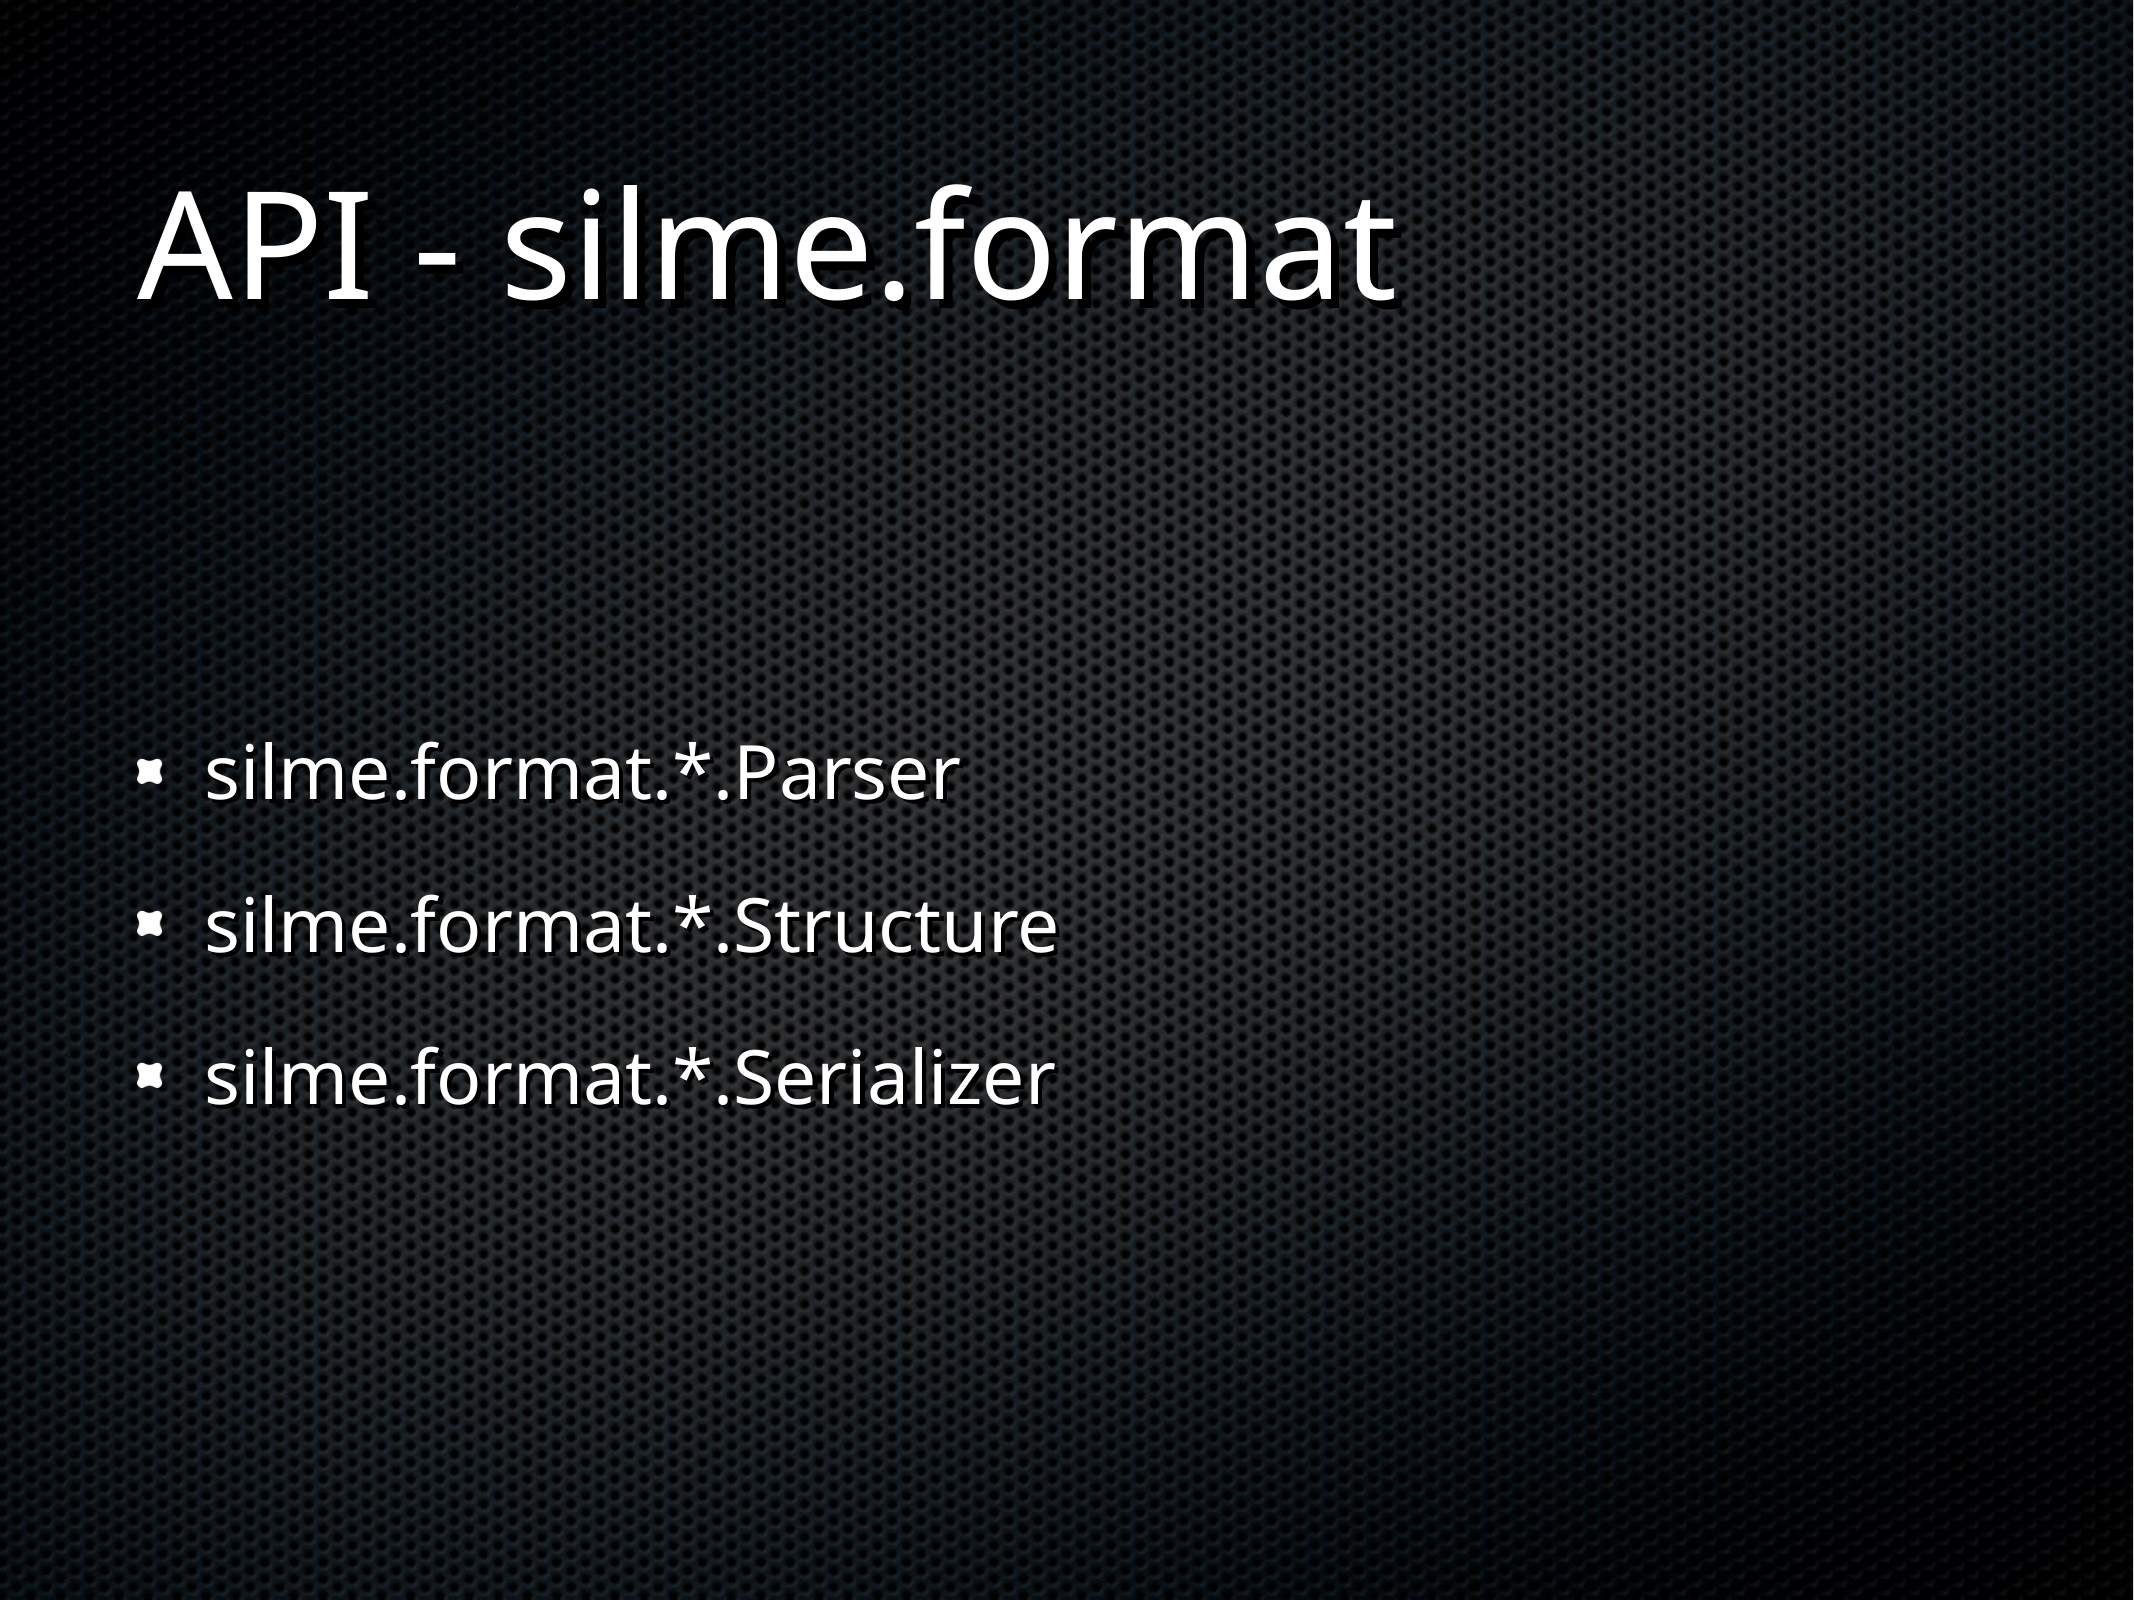

# API - silme.format
silme.format.*.Parser
silme.format.*.Structure
silme.format.*.Serializer